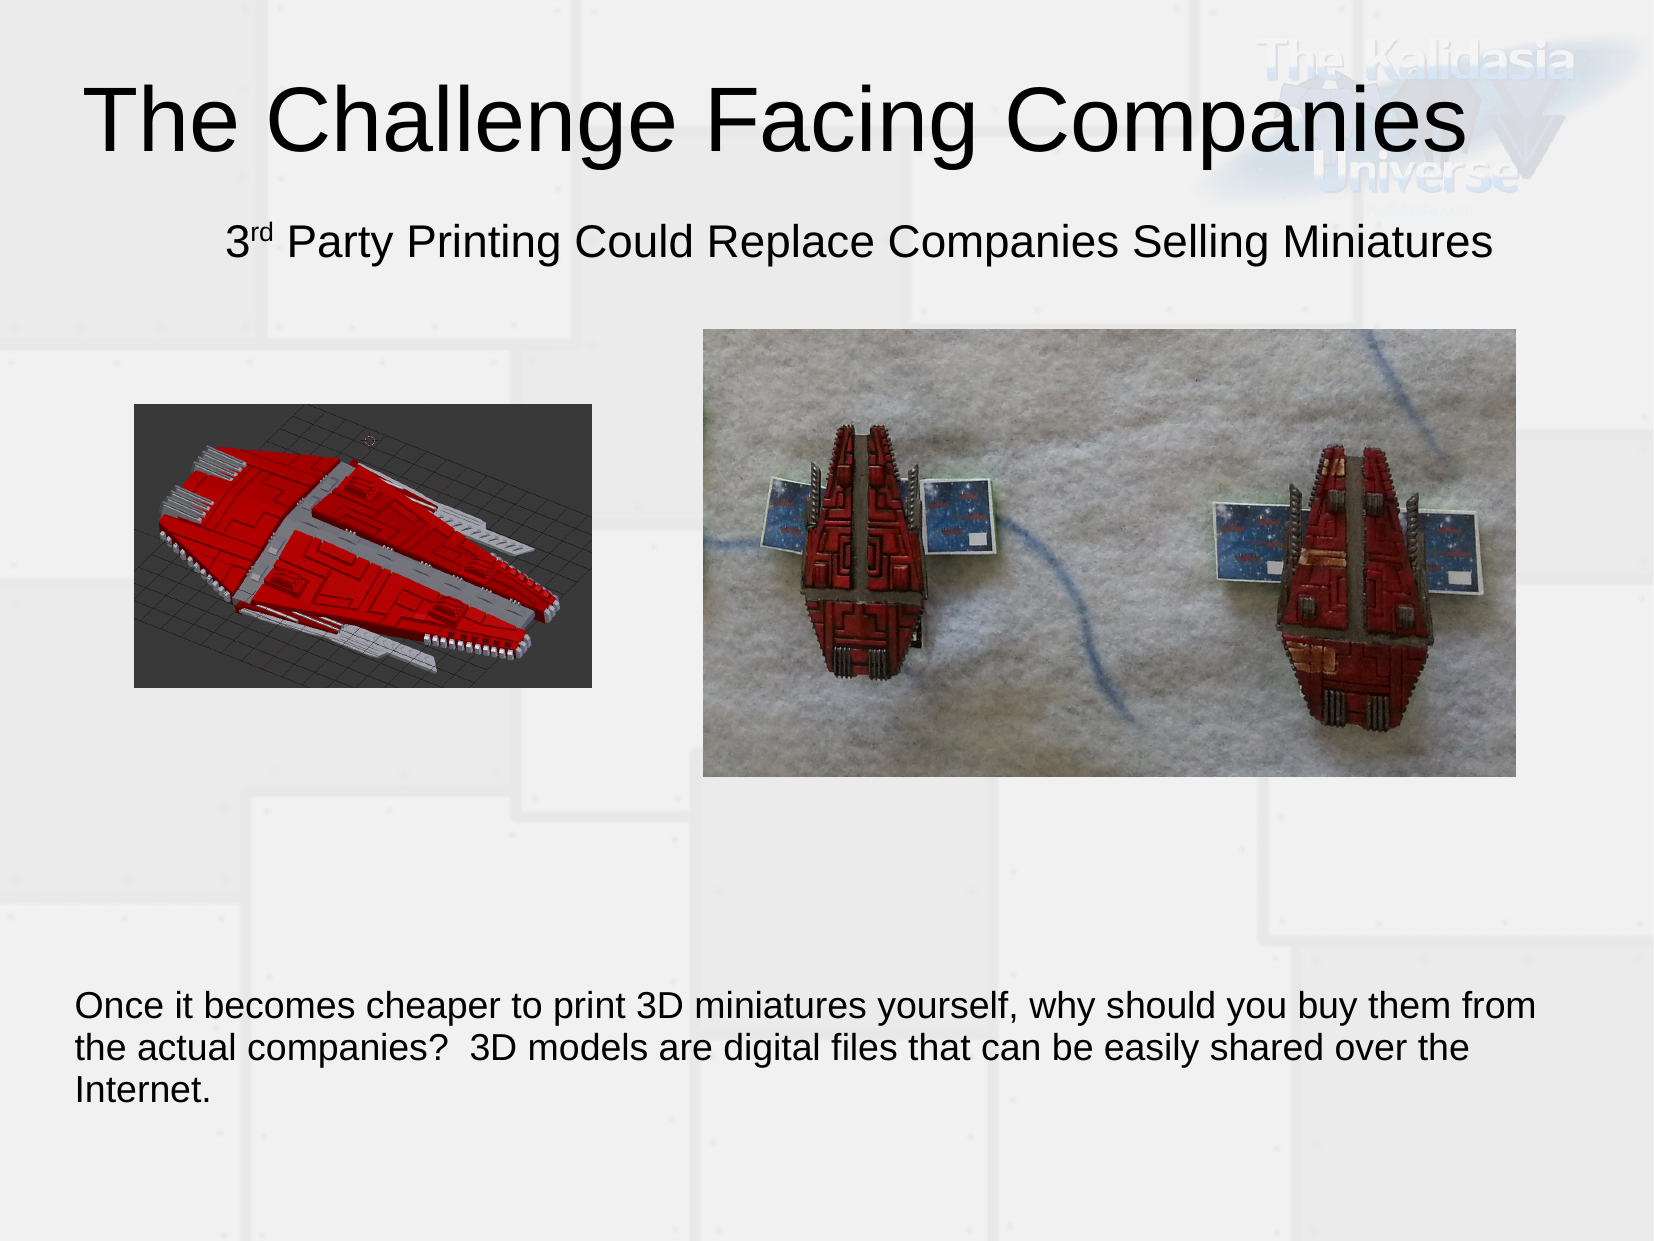

# The Challenge Facing Companies
3rd Party Printing Could Replace Companies Selling Miniatures
Once it becomes cheaper to print 3D miniatures yourself, why should you buy them from the actual companies? 3D models are digital files that can be easily shared over the Internet.